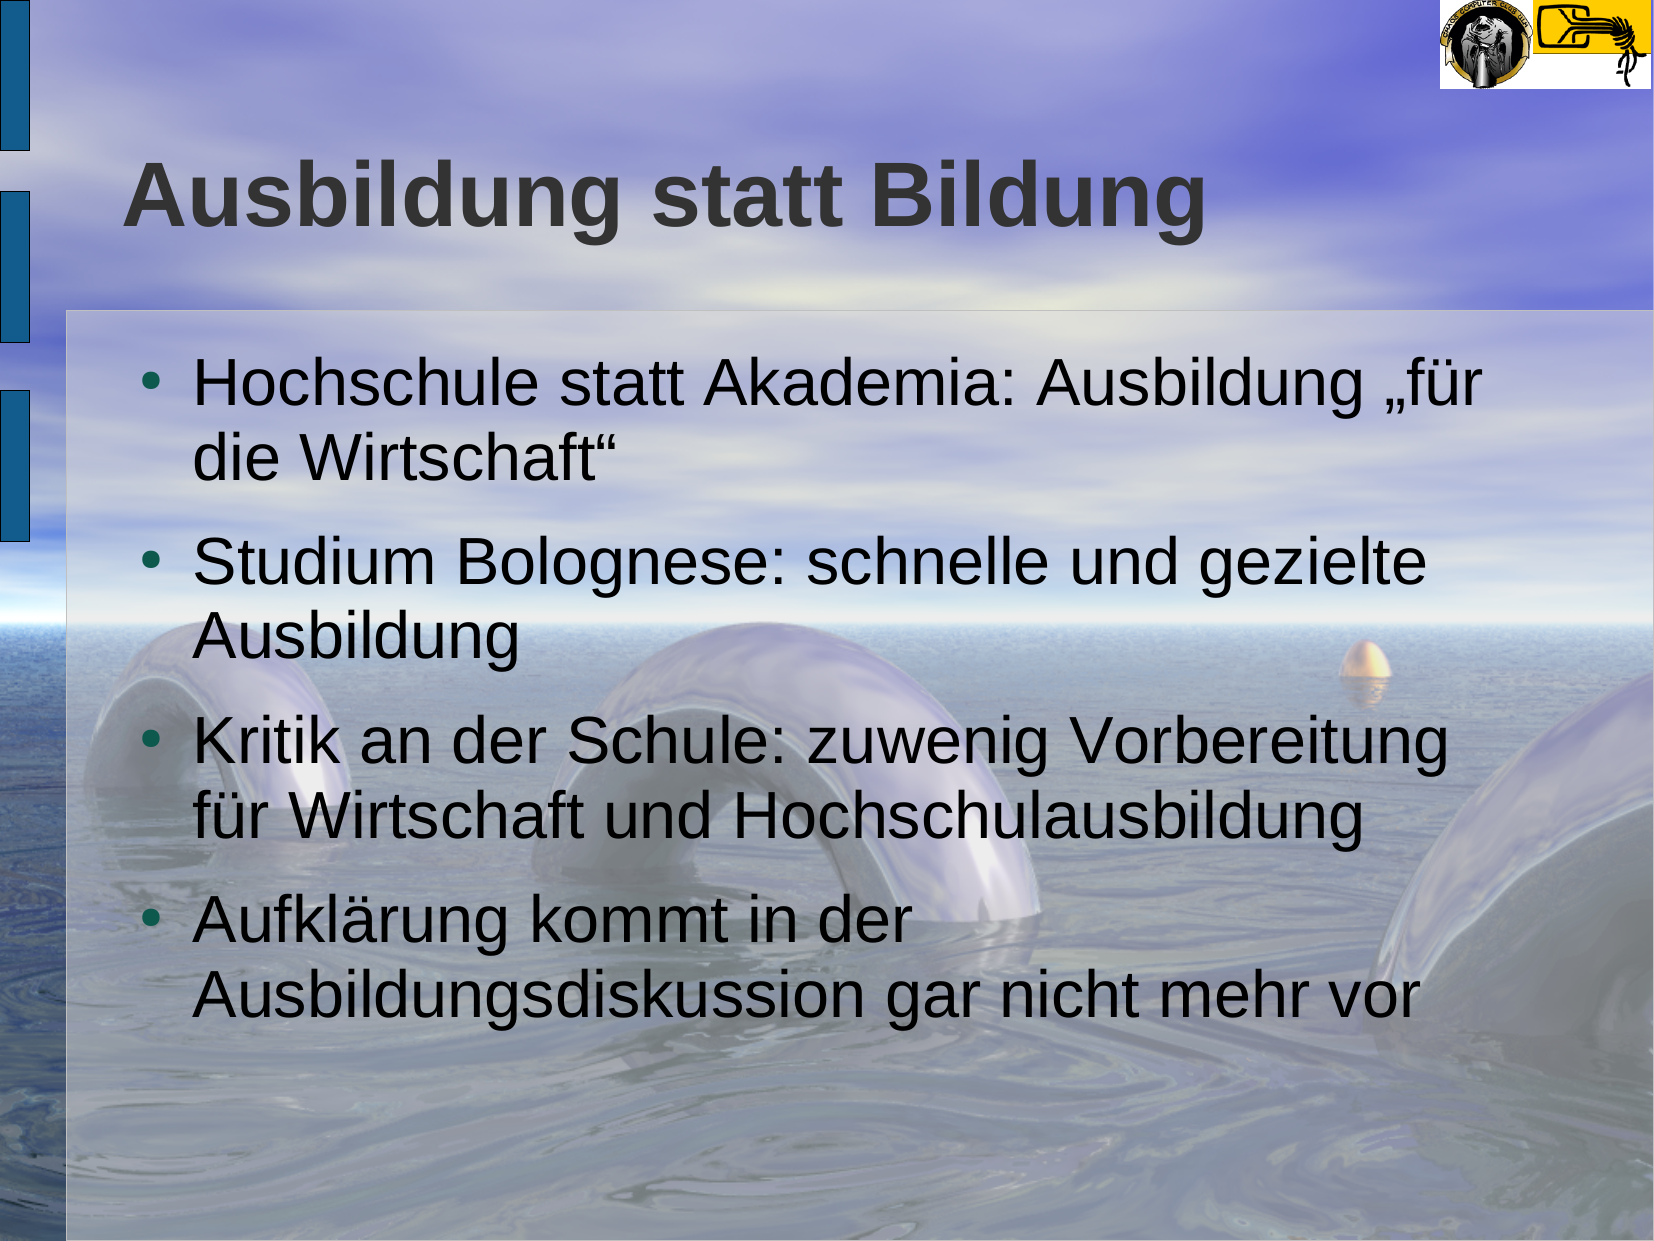

# Ausbildung statt Bildung
Hochschule statt Akademia: Ausbildung „für die Wirtschaft“
Studium Bolognese: schnelle und gezielte Ausbildung
Kritik an der Schule: zuwenig Vorbereitung für Wirtschaft und Hochschulausbildung
Aufklärung kommt in der Ausbildungsdiskussion gar nicht mehr vor